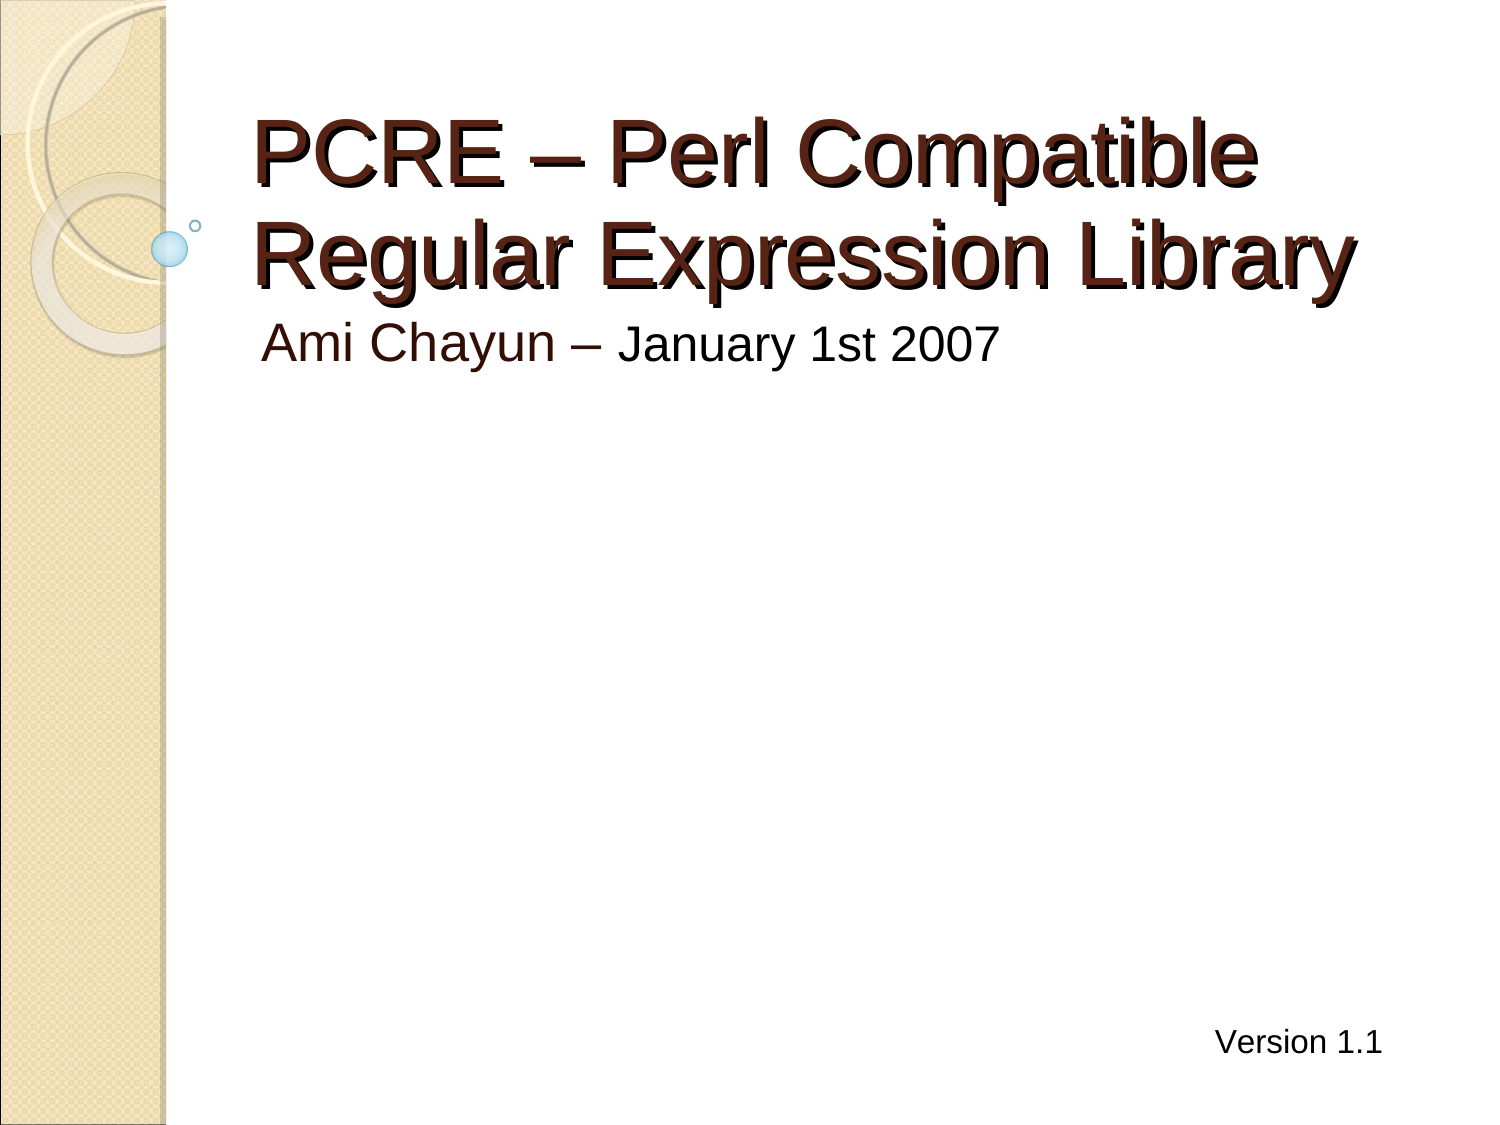

# PCRE – Perl Compatible Regular Expression Library
Ami Chayun – January 1st 2007
Version 1.1